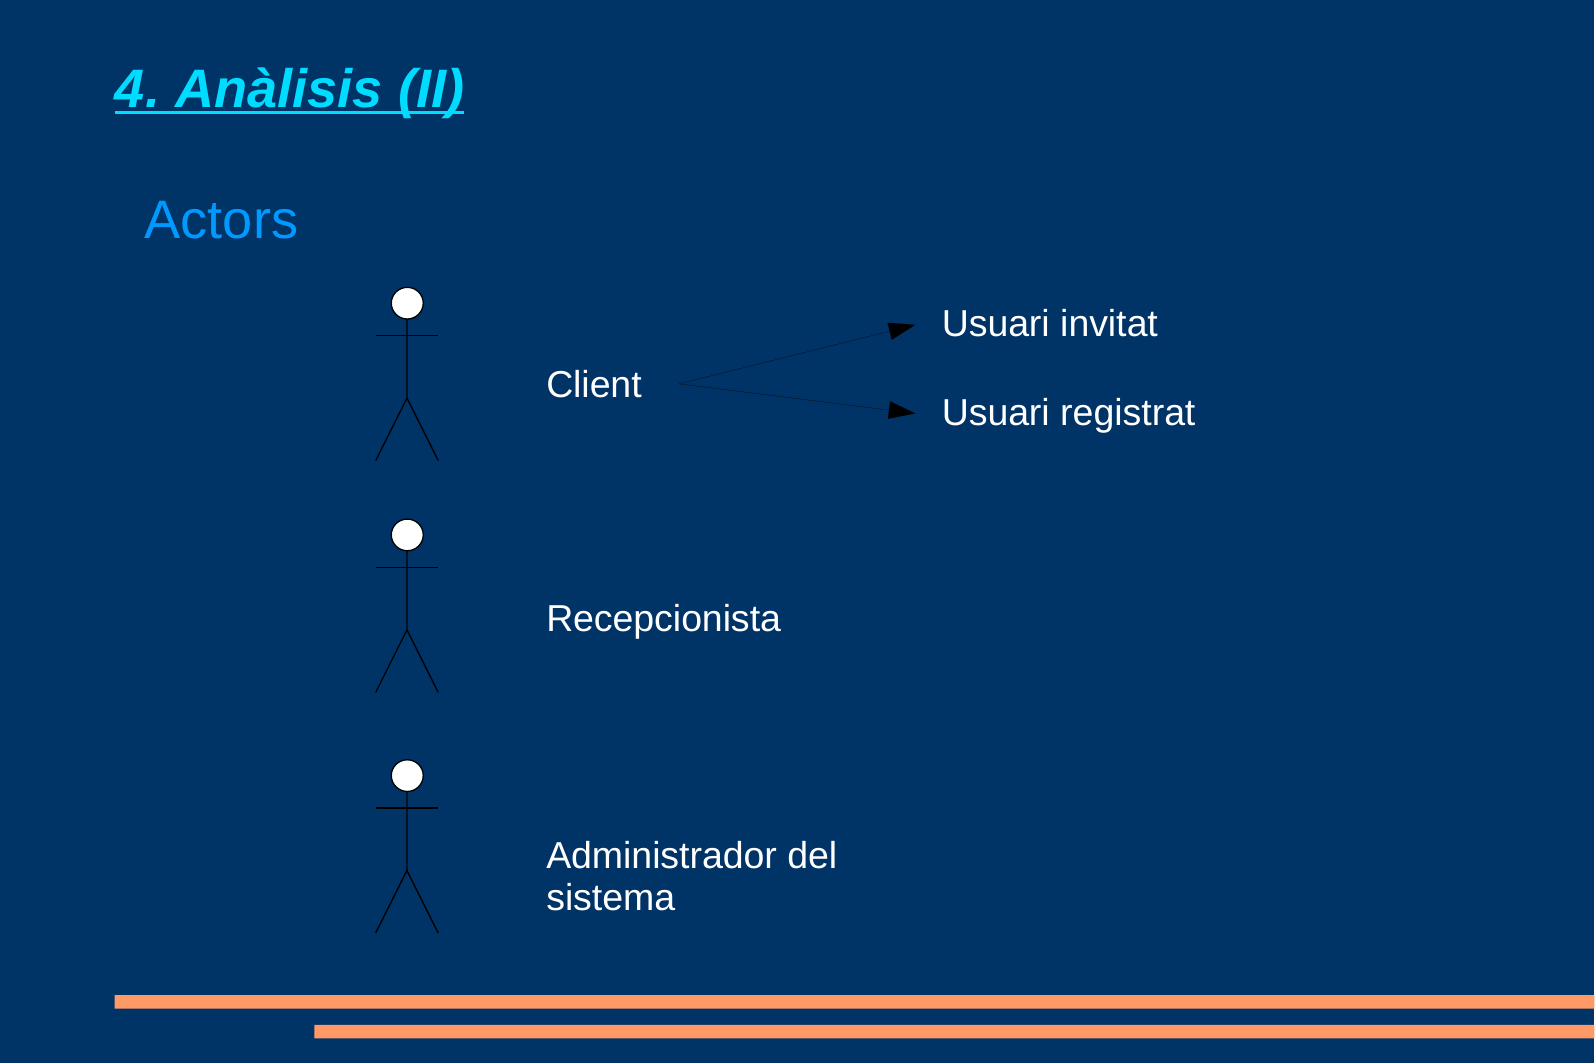

# 4. Anàlisis (II)
Actors
Usuari invitat
Client
Usuari registrat
Recepcionista
Administrador del sistema